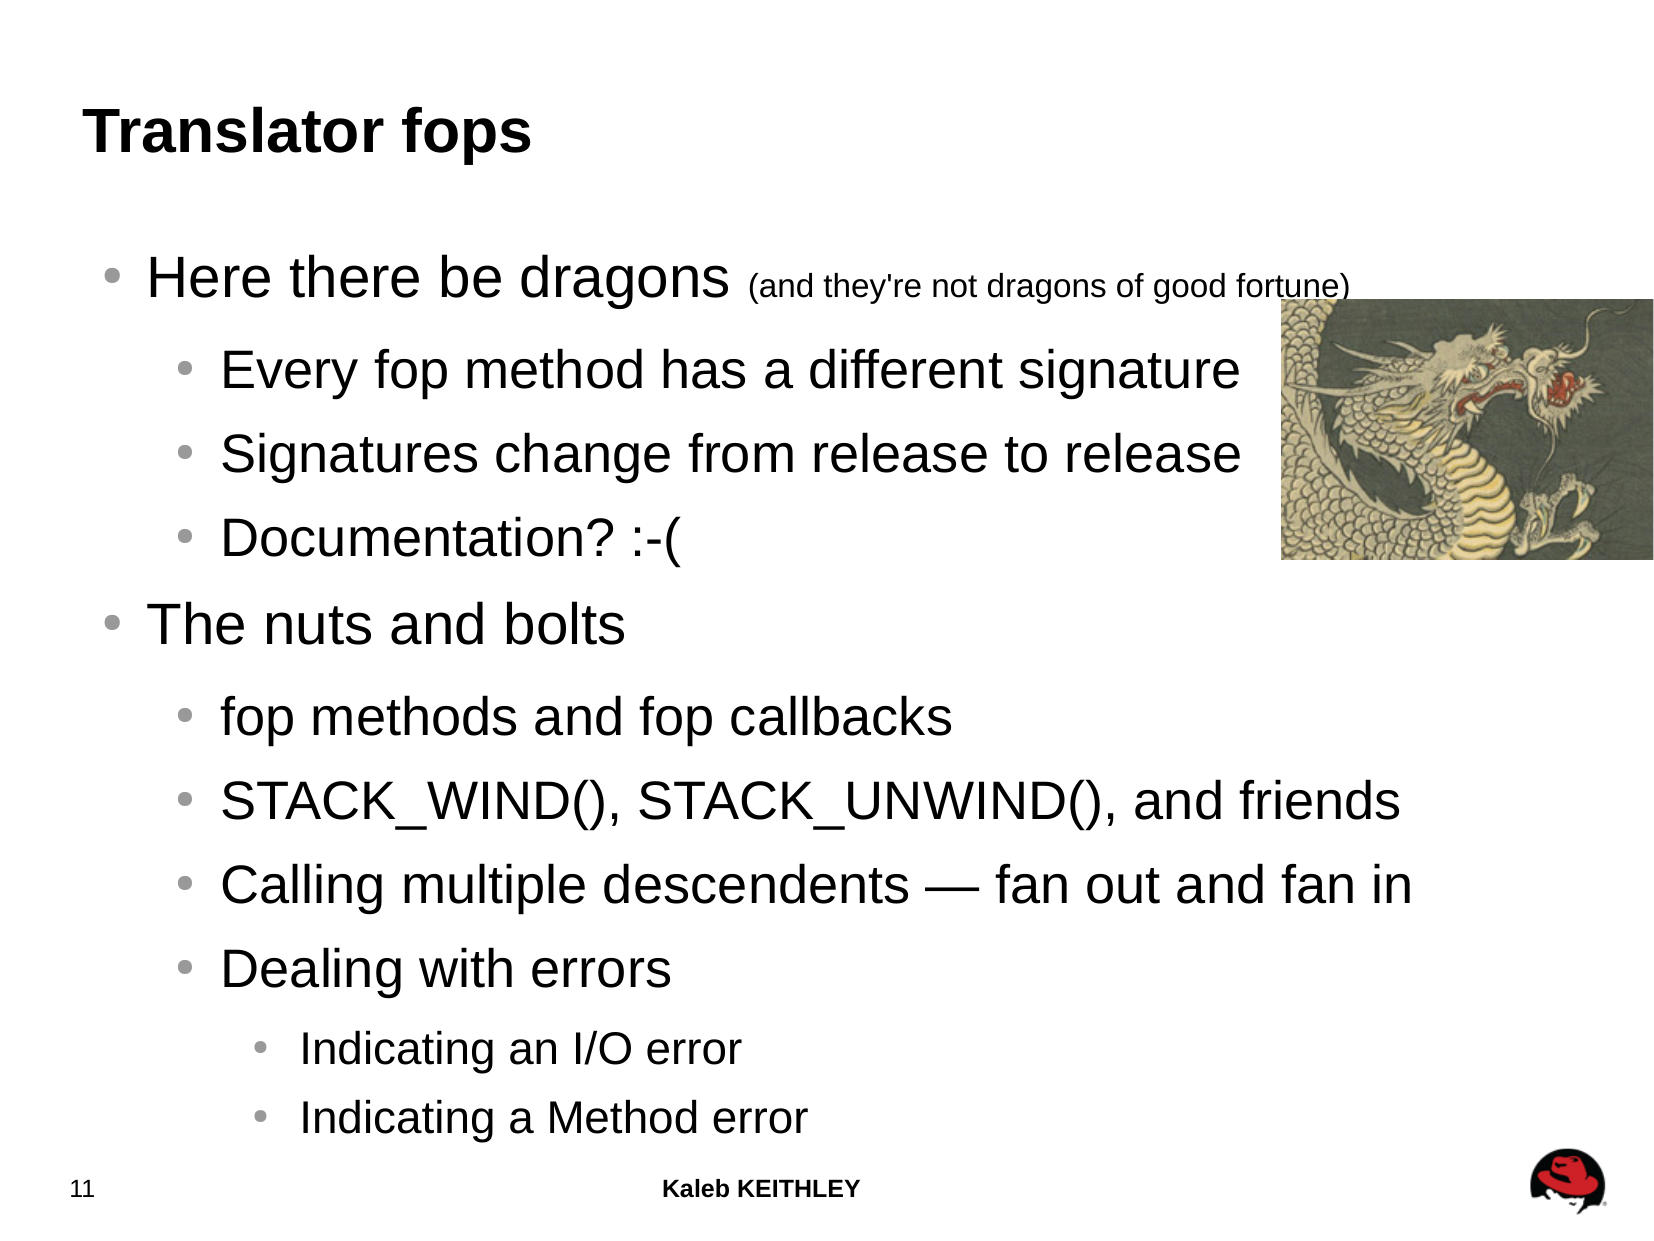

# Translator fops
Here there be dragons (and they're not dragons of good fortune)
Every fop method has a different signature
Signatures change from release to release
Documentation? :-(
The nuts and bolts
fop methods and fop callbacks
STACK_WIND(), STACK_UNWIND(), and friends
Calling multiple descendents — fan out and fan in
Dealing with errors
Indicating an I/O error
Indicating a Method error